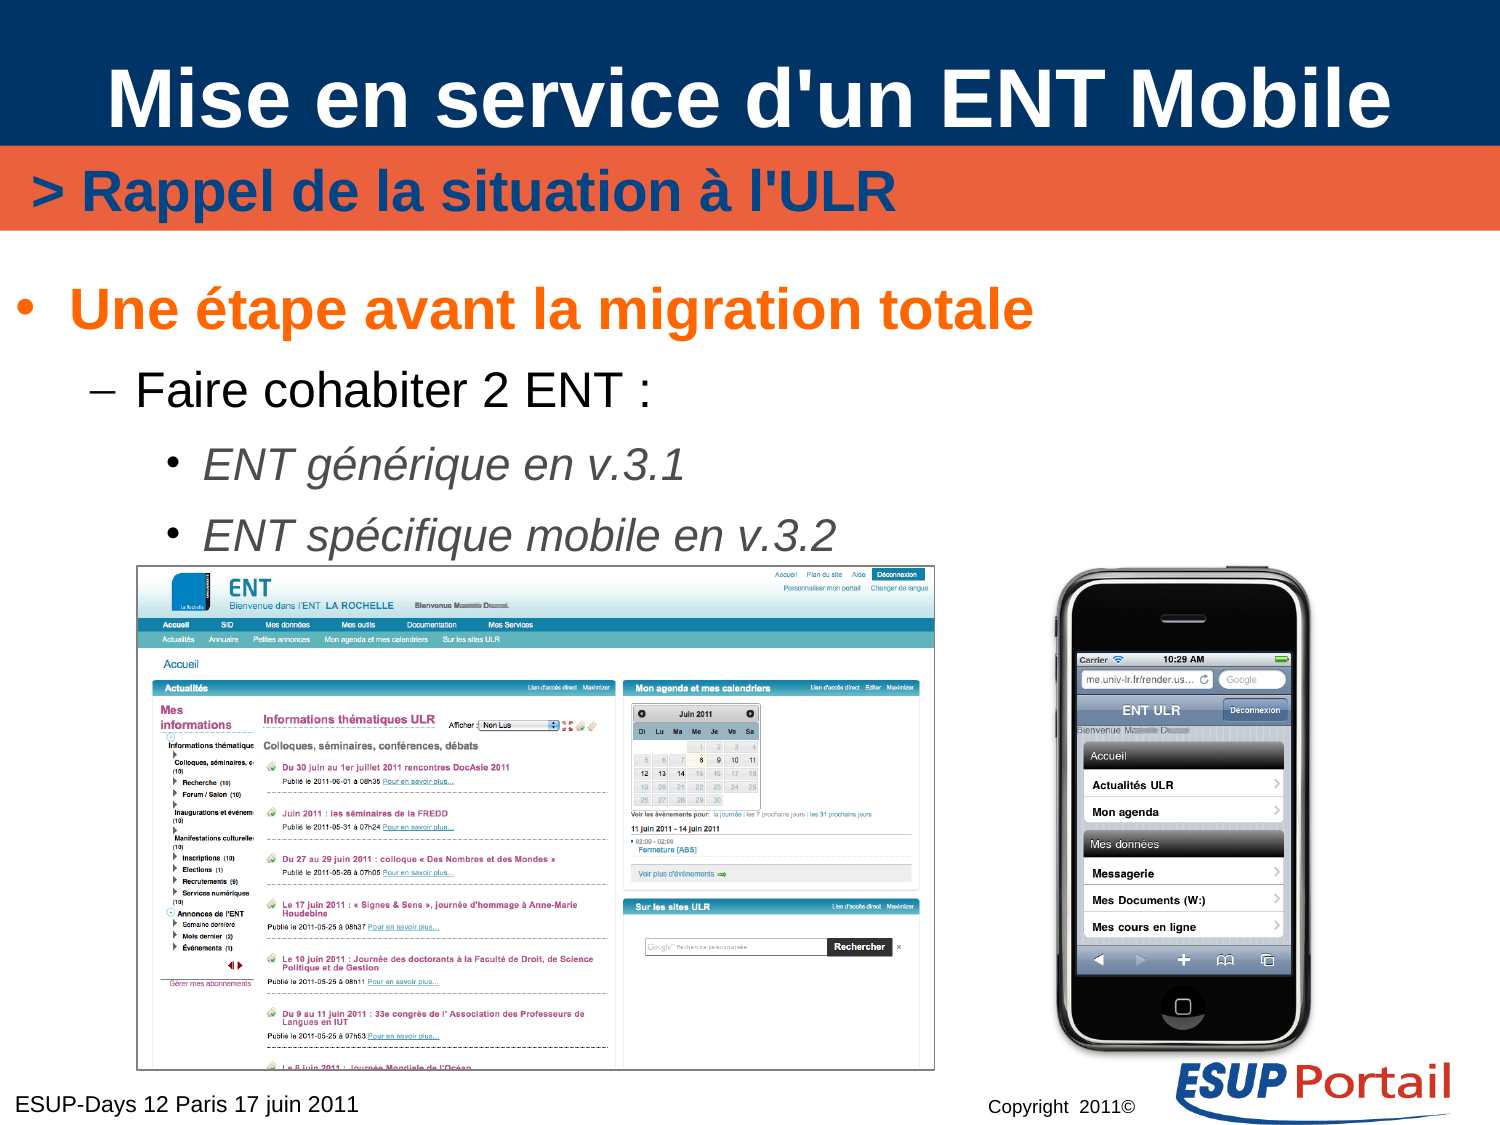

Mise en service d'un ENT Mobile
 > Rappel de la situation à l'ULR
Une étape avant la migration totale
Faire cohabiter 2 ENT :
ENT générique en v.3.1
ENT spécifique mobile en v.3.2
ESUP-Days 12 Paris 17 juin 2011